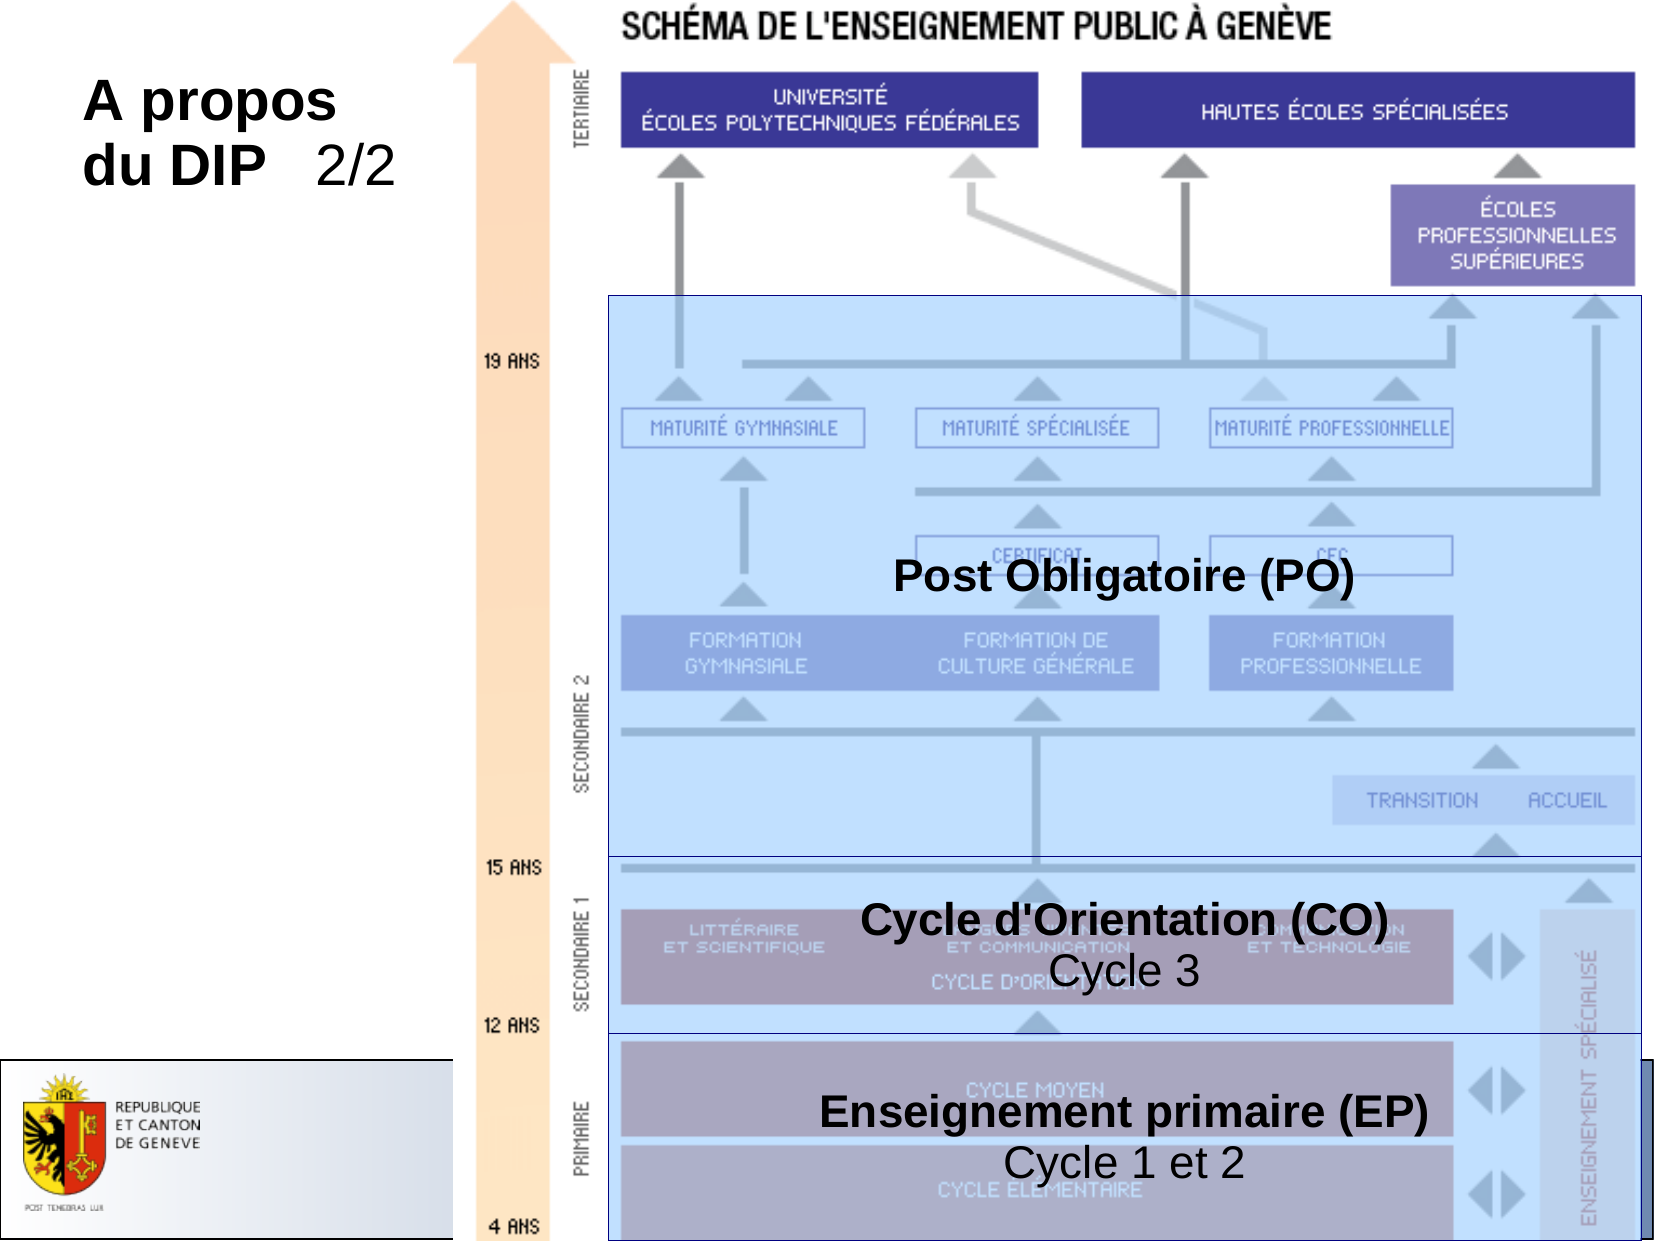

# A propos du DIP 2/2
Post Obligatoire (PO)
Cycle d'Orientation (CO)
Cycle 3
Enseignement primaire (EP)
Cycle 1 et 2
Département
Nom du service ou office